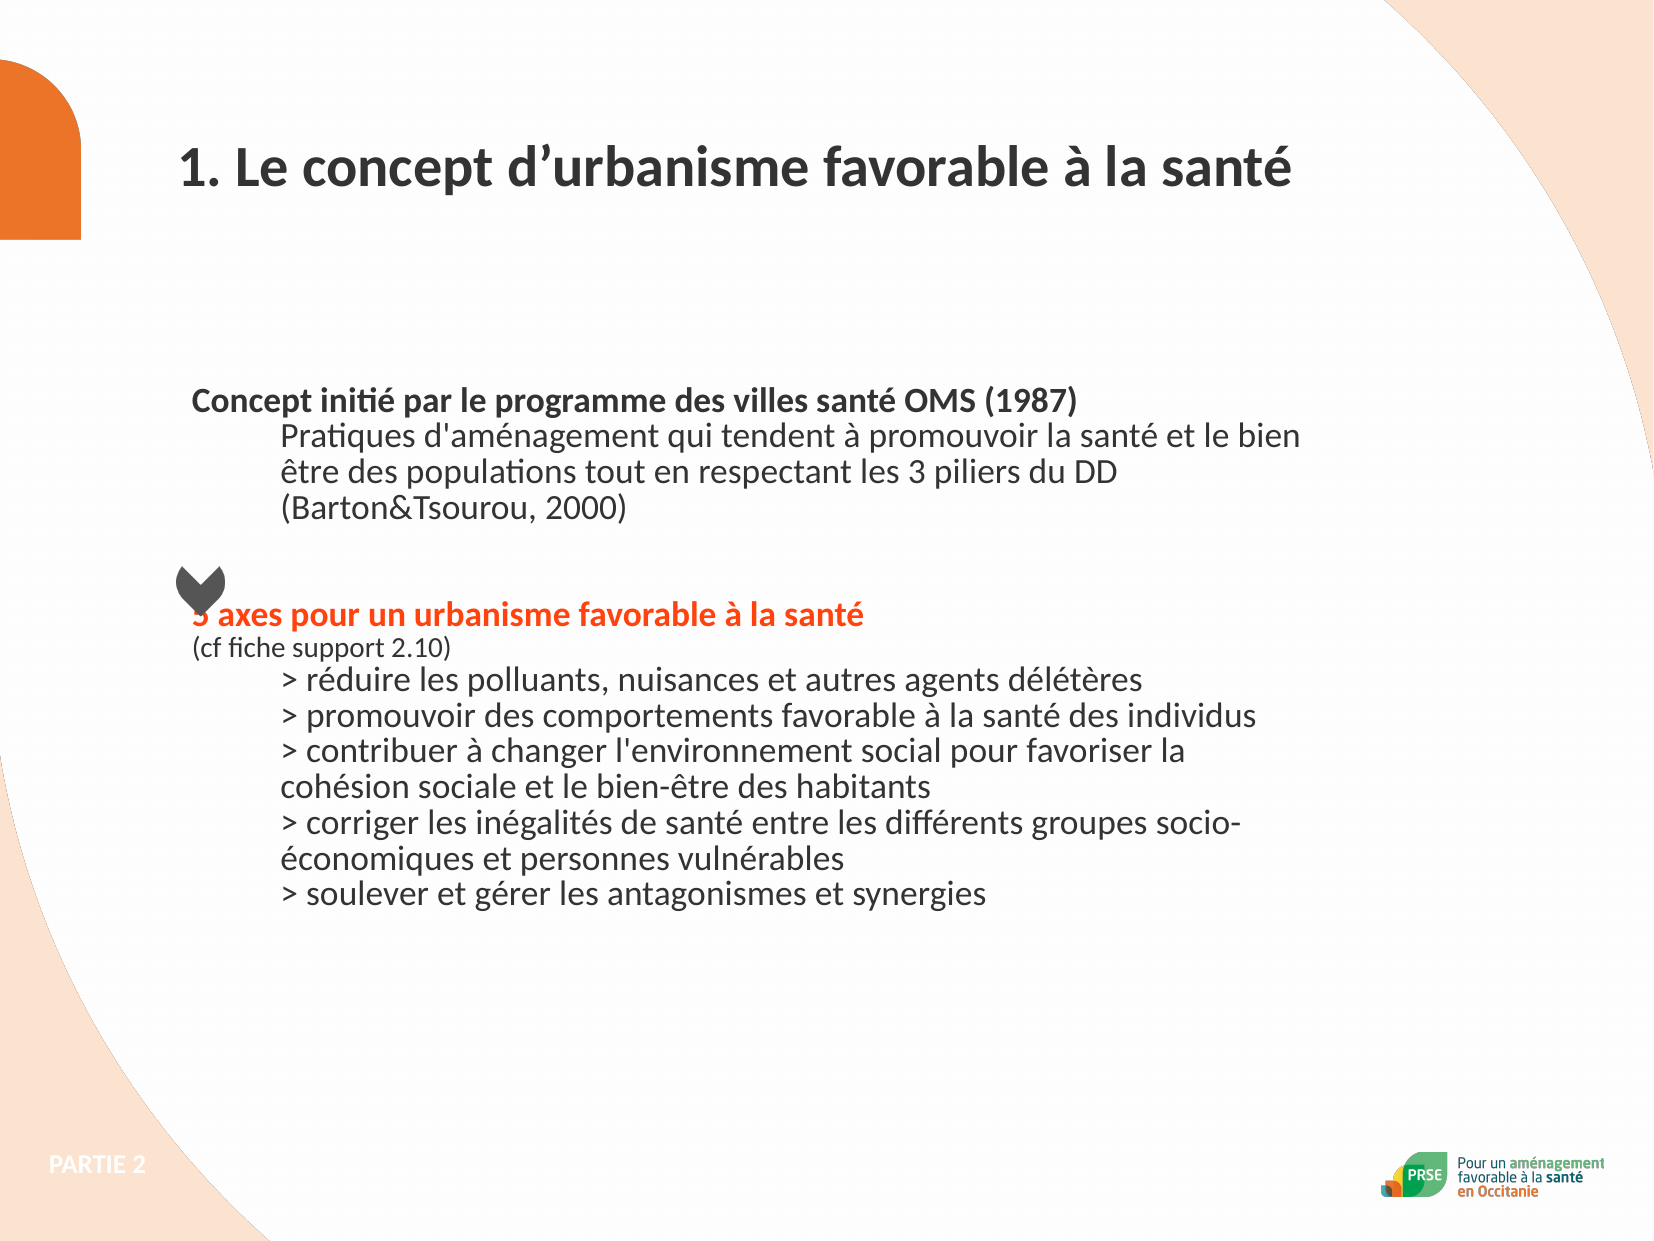

# 1. Le concept d’urbanisme favorable à la santé
Concept initié par le programme des villes santé OMS (1987)
Pratiques d'aménagement qui tendent à promouvoir la santé et le bien être des populations tout en respectant les 3 piliers du DD (Barton&Tsourou, 2000)
5 axes pour un urbanisme favorable à la santé
(cf fiche support 2.10)
> réduire les polluants, nuisances et autres agents délétères
> promouvoir des comportements favorable à la santé des individus
> contribuer à changer l'environnement social pour favoriser la cohésion sociale et le bien-être des habitants
> corriger les inégalités de santé entre les différents groupes socio-économiques et personnes vulnérables
> soulever et gérer les antagonismes et synergies
PARTIE 2